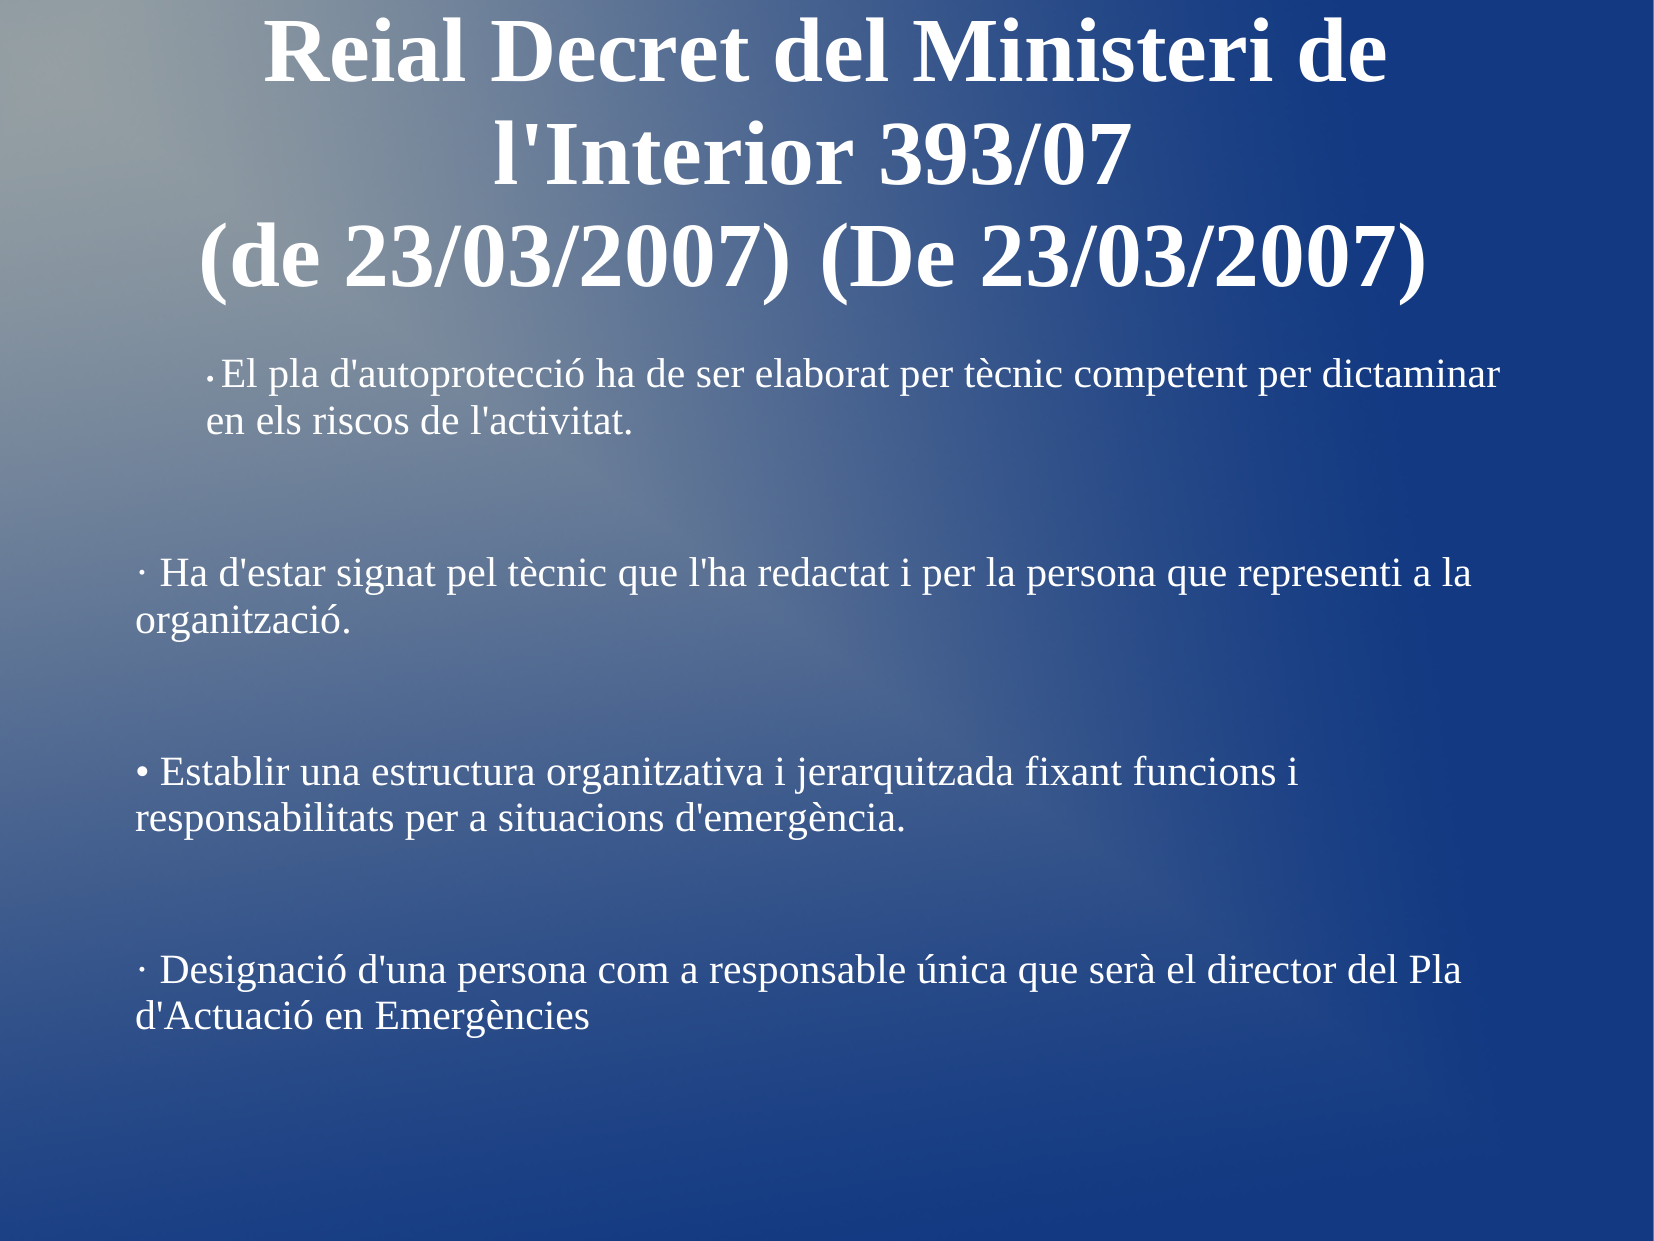

# Reial Decret del Ministeri de l'Interior 393/07 (de 23/03/2007) (De 23/03/2007)
• El pla d'autoprotecció ha de ser elaborat per tècnic competent per dictaminar en els riscos de l'activitat.
· Ha d'estar signat pel tècnic que l'ha redactat i per la persona que representi a la organització.
• Establir una estructura organitzativa i jerarquitzada fixant funcions i responsabilitats per a situacions d'emergència.
· Designació d'una persona com a responsable única que serà el director del Pla d'Actuació en Emergències